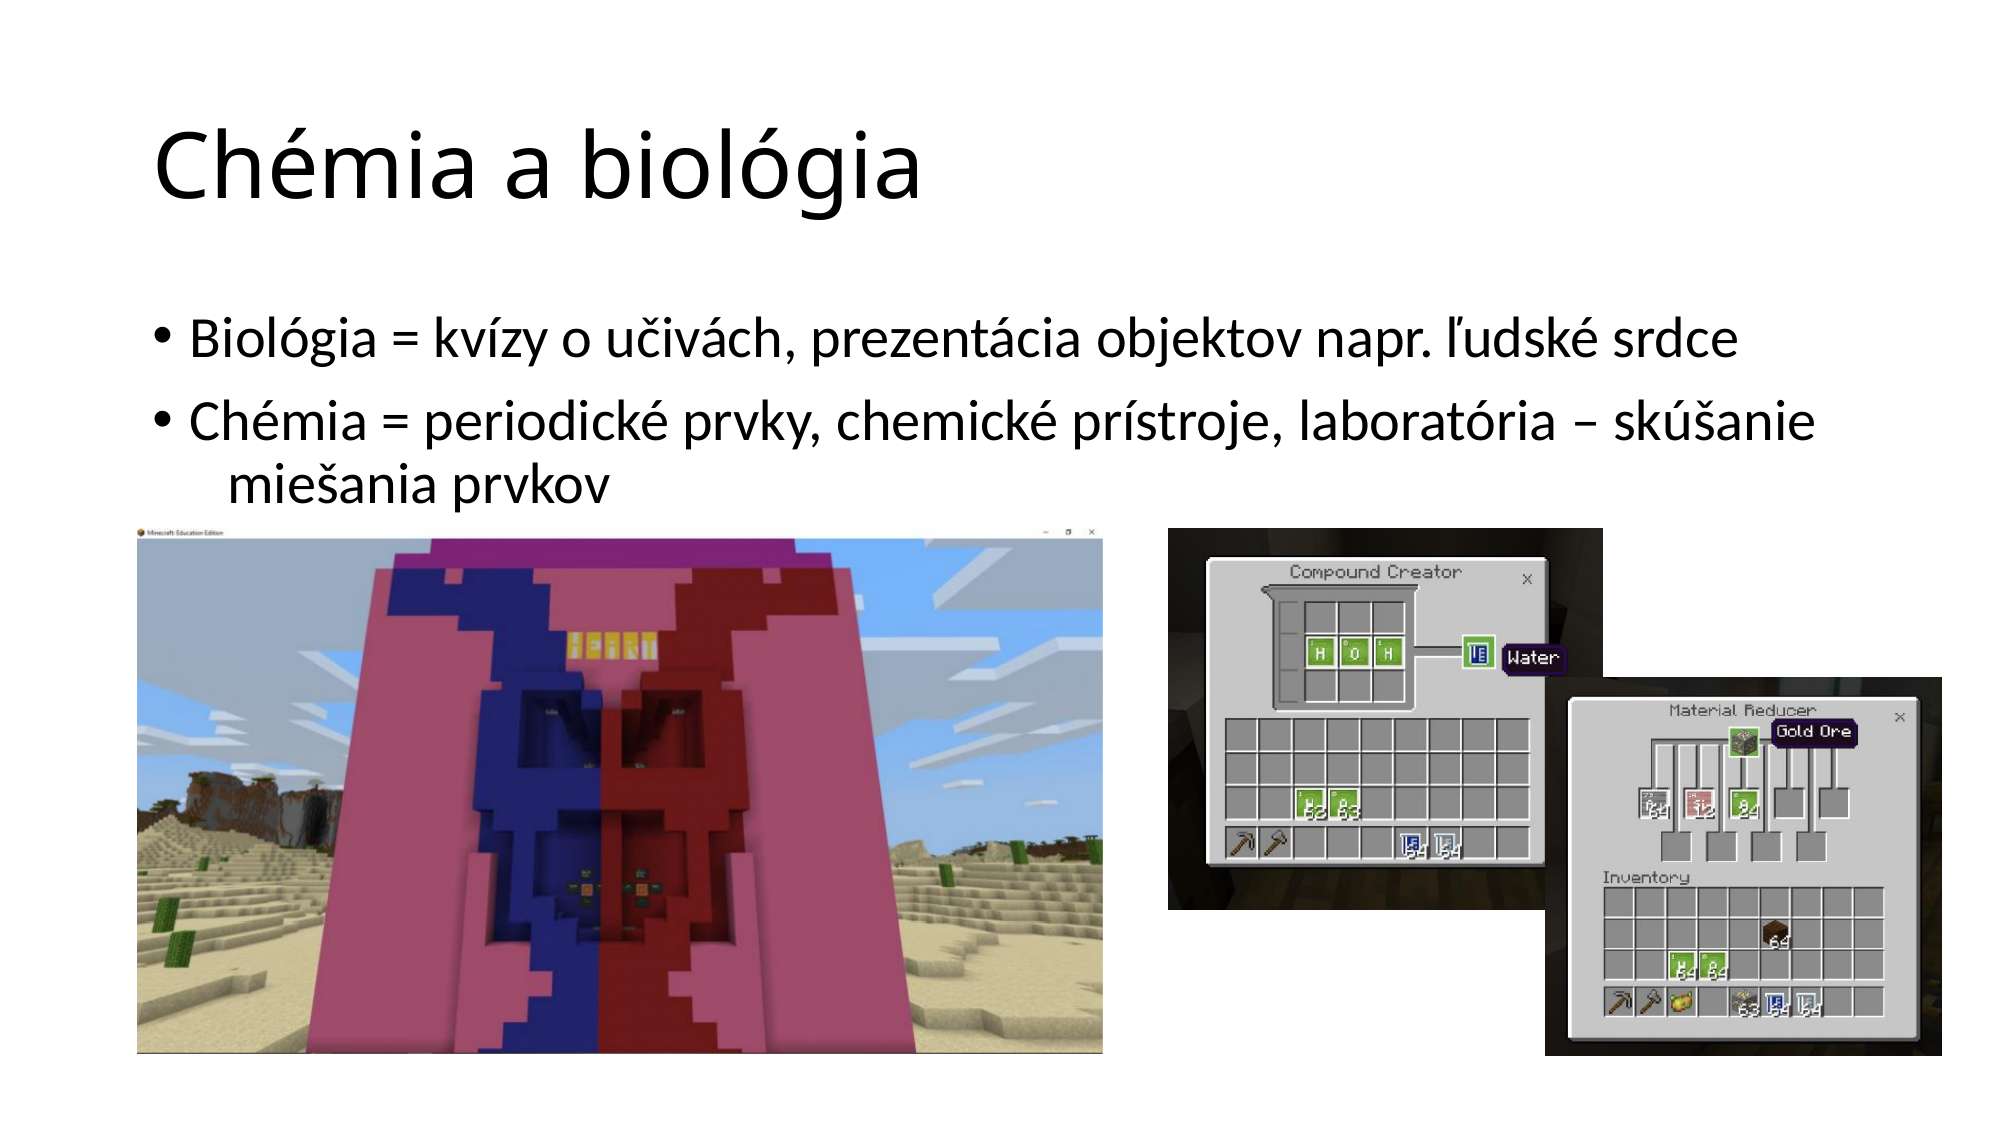

# Chémia a biológia
Biológia = kvízy o učivách, prezentácia objektov napr. ľudské srdce
Chémia = periodické prvky, chemické prístroje, laboratória – skúšanie miešania prvkov